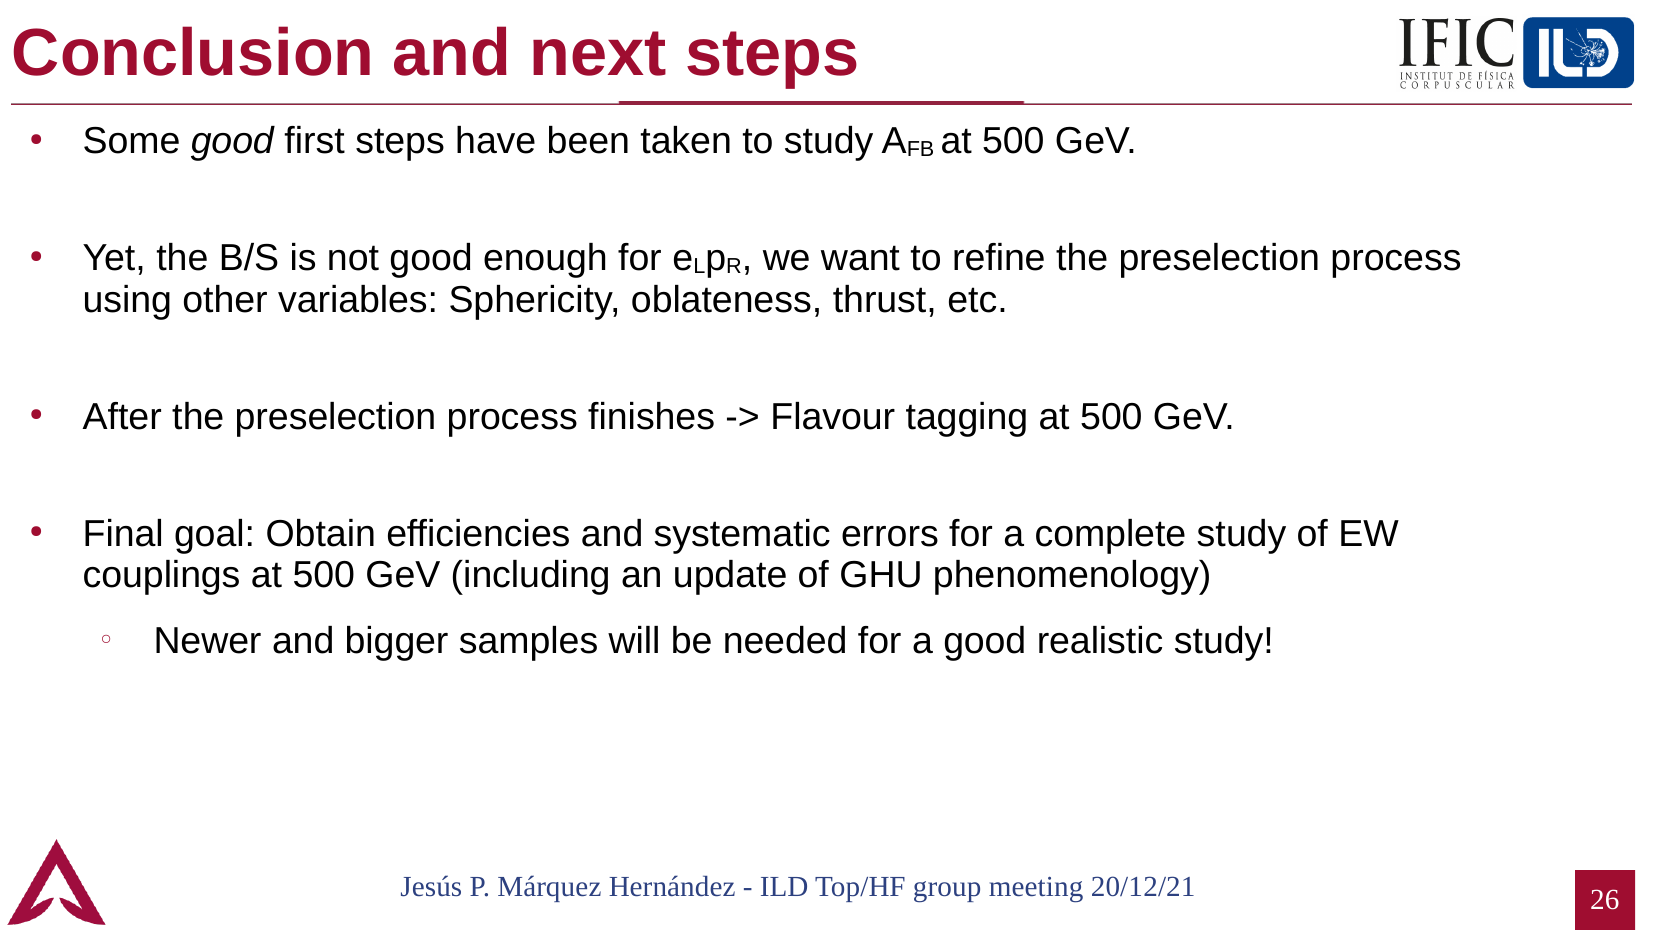

# Conclusion and next steps
Some good first steps have been taken to study AFB at 500 GeV.
Yet, the B/S is not good enough for eLpR, we want to refine the preselection process using other variables: Sphericity, oblateness, thrust, etc.
After the preselection process finishes -> Flavour tagging at 500 GeV.
Final goal: Obtain efficiencies and systematic errors for a complete study of EW couplings at 500 GeV (including an update of GHU phenomenology)
Newer and bigger samples will be needed for a good realistic study!
26